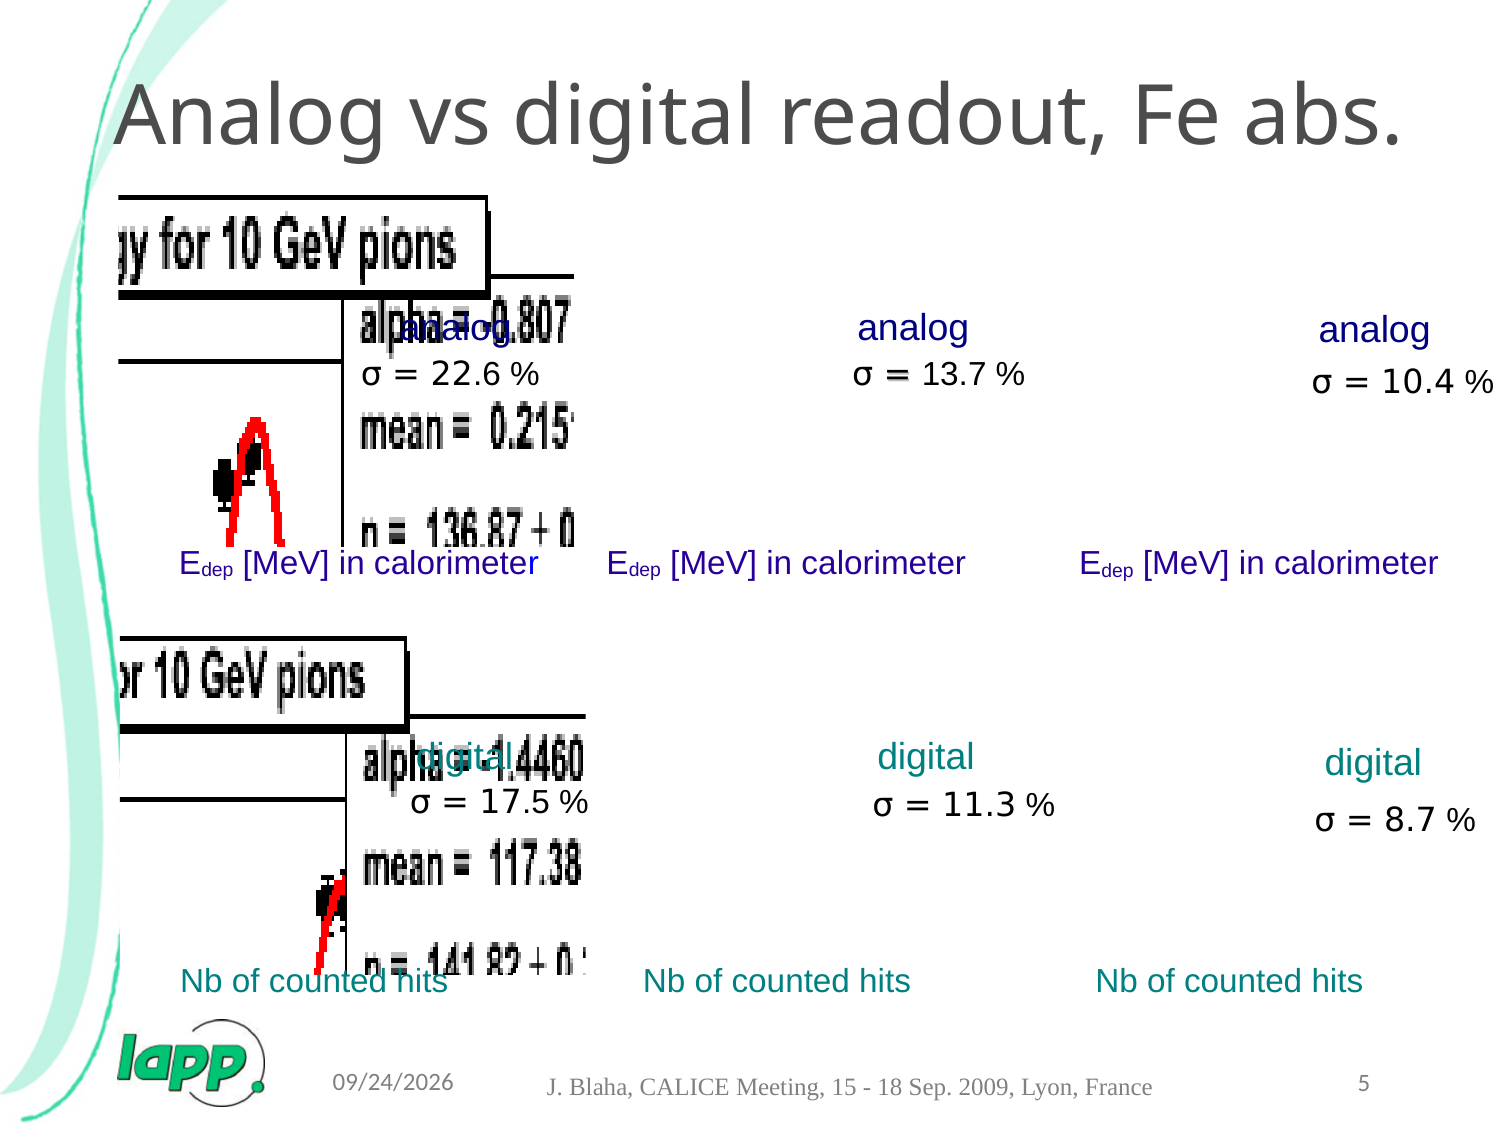

Analog vs digital readout, Fe abs.
#
analog
analog
analog
σ = 13.7 %
σ = 22.6 %
σ = 10.4 %
 Edep [MeV] in calorimeter
 Edep [MeV] in calorimeter
 Edep [MeV] in calorimeter
digital
digital
digital
σ = 17.5 %
σ = 11.3 %
σ = 8.7 %
 Nb of counted hits
 Nb of counted hits
 Nb of counted hits
5
J. Blaha, CALICE Meeting, 15 - 18 Sep. 2009, Lyon, France